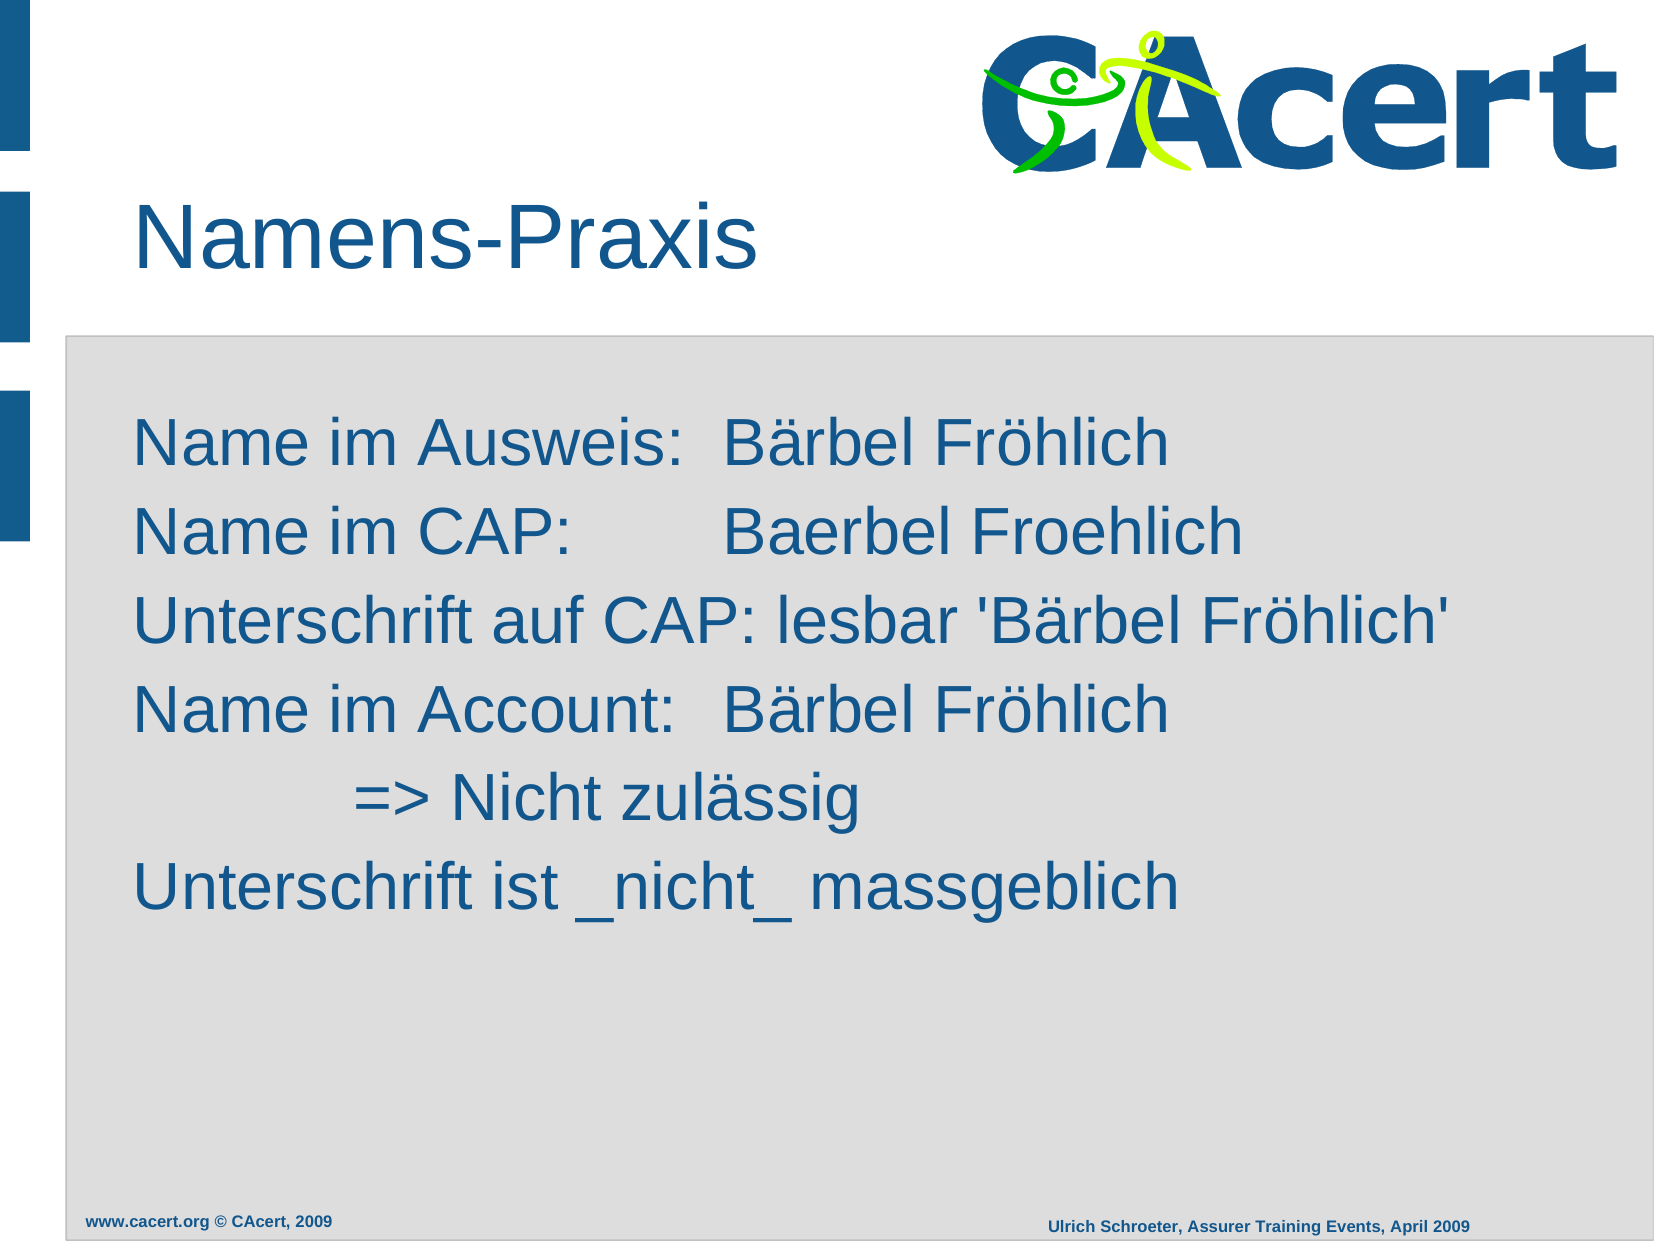

Namens-Praxis
Name im Ausweis:	Bärbel Fröhlich
Name im CAP:			Baerbel Froehlich
Unterschrift auf CAP: lesbar 'Bärbel Fröhlich'
Name im Account:	Bärbel Fröhlich
			=> Nicht zulässig
Unterschrift ist _nicht_ massgeblich